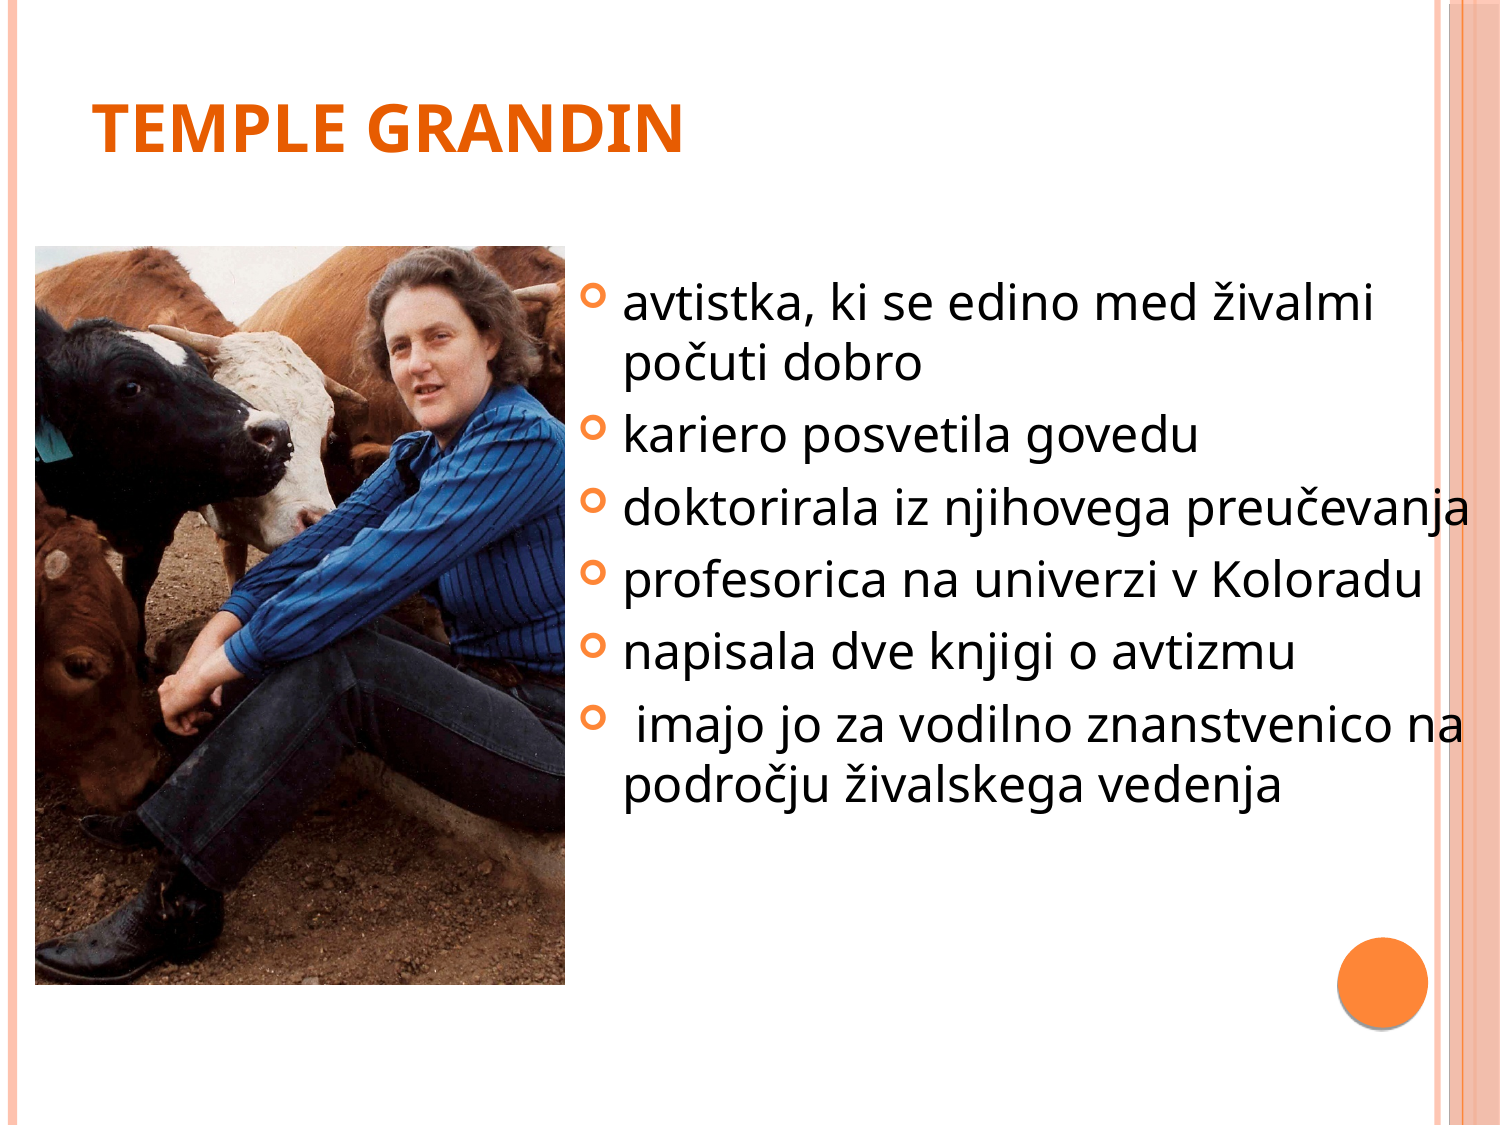

# TEMPLE GRANDIN
avtistka, ki se edino med živalmi počuti dobro
kariero posvetila govedu
doktorirala iz njihovega preučevanja
profesorica na univerzi v Koloradu
napisala dve knjigi o avtizmu
 imajo jo za vodilno znanstvenico na področju živalskega vedenja